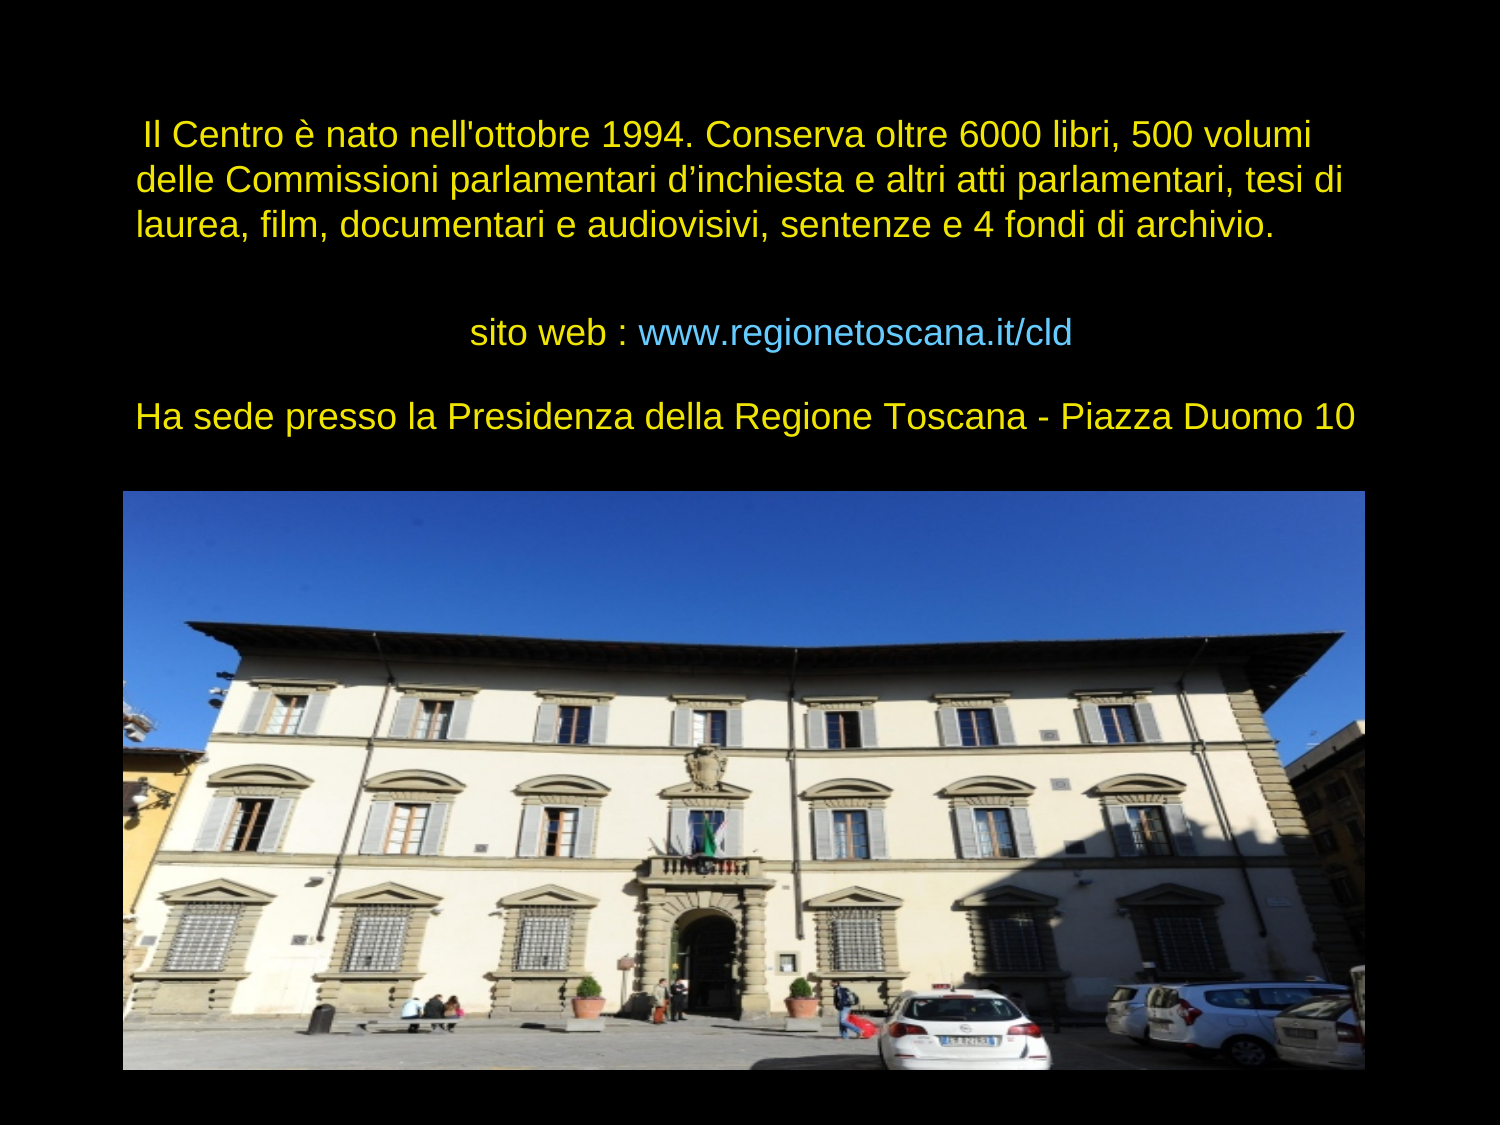

# Il Centro è nato nell'ottobre 1994. Conserva oltre 6000 libri, 500 volumi delle Commissioni parlamentari d’inchiesta e altri atti parlamentari, tesi di laurea, film, documentari e audiovisivi, sentenze e 4 fondi di archivio.
 sito web : www.regionetoscana.it/cld
 Ha sede presso la Presidenza della Regione Toscana - Piazza Duomo 10